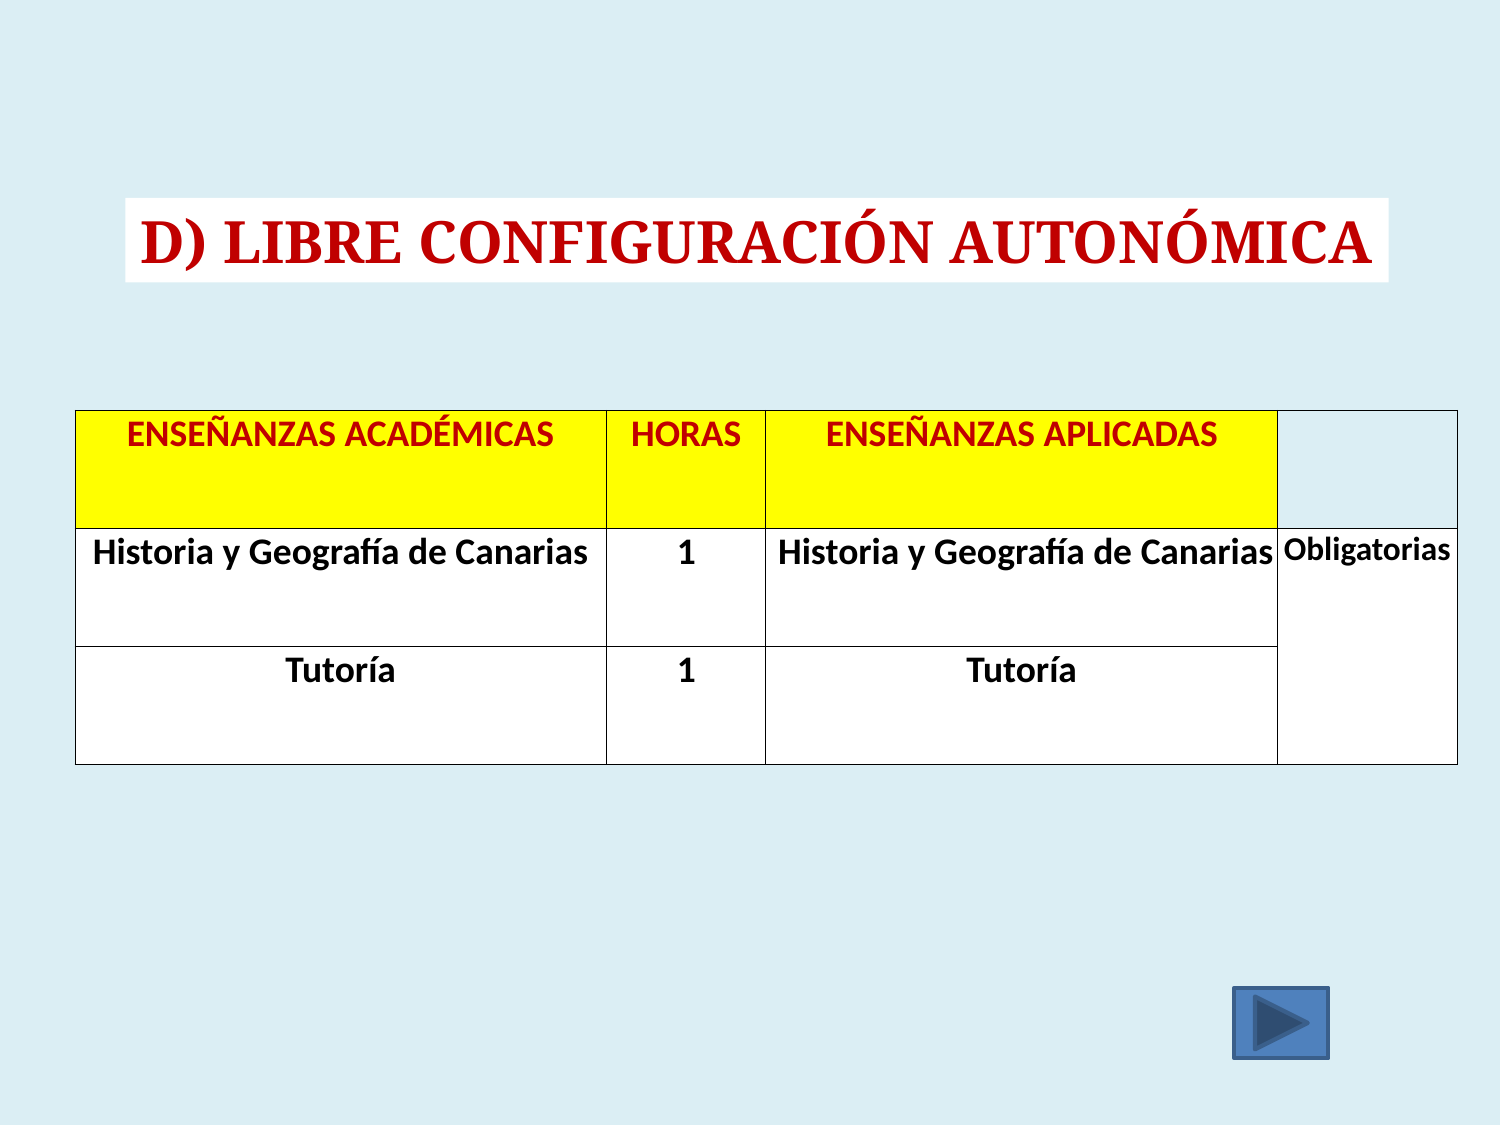

D) LIBRE CONFIGURACIÓN AUTONÓMICA
| ENSEÑANZAS ACADÉMICAS | HORAS | ENSEÑANZAS APLICADAS | |
| --- | --- | --- | --- |
| Historia y Geografía de Canarias | 1 | Historia y Geografía de Canarias | Obligatorias |
| Tutoría | 1 | Tutoría | |